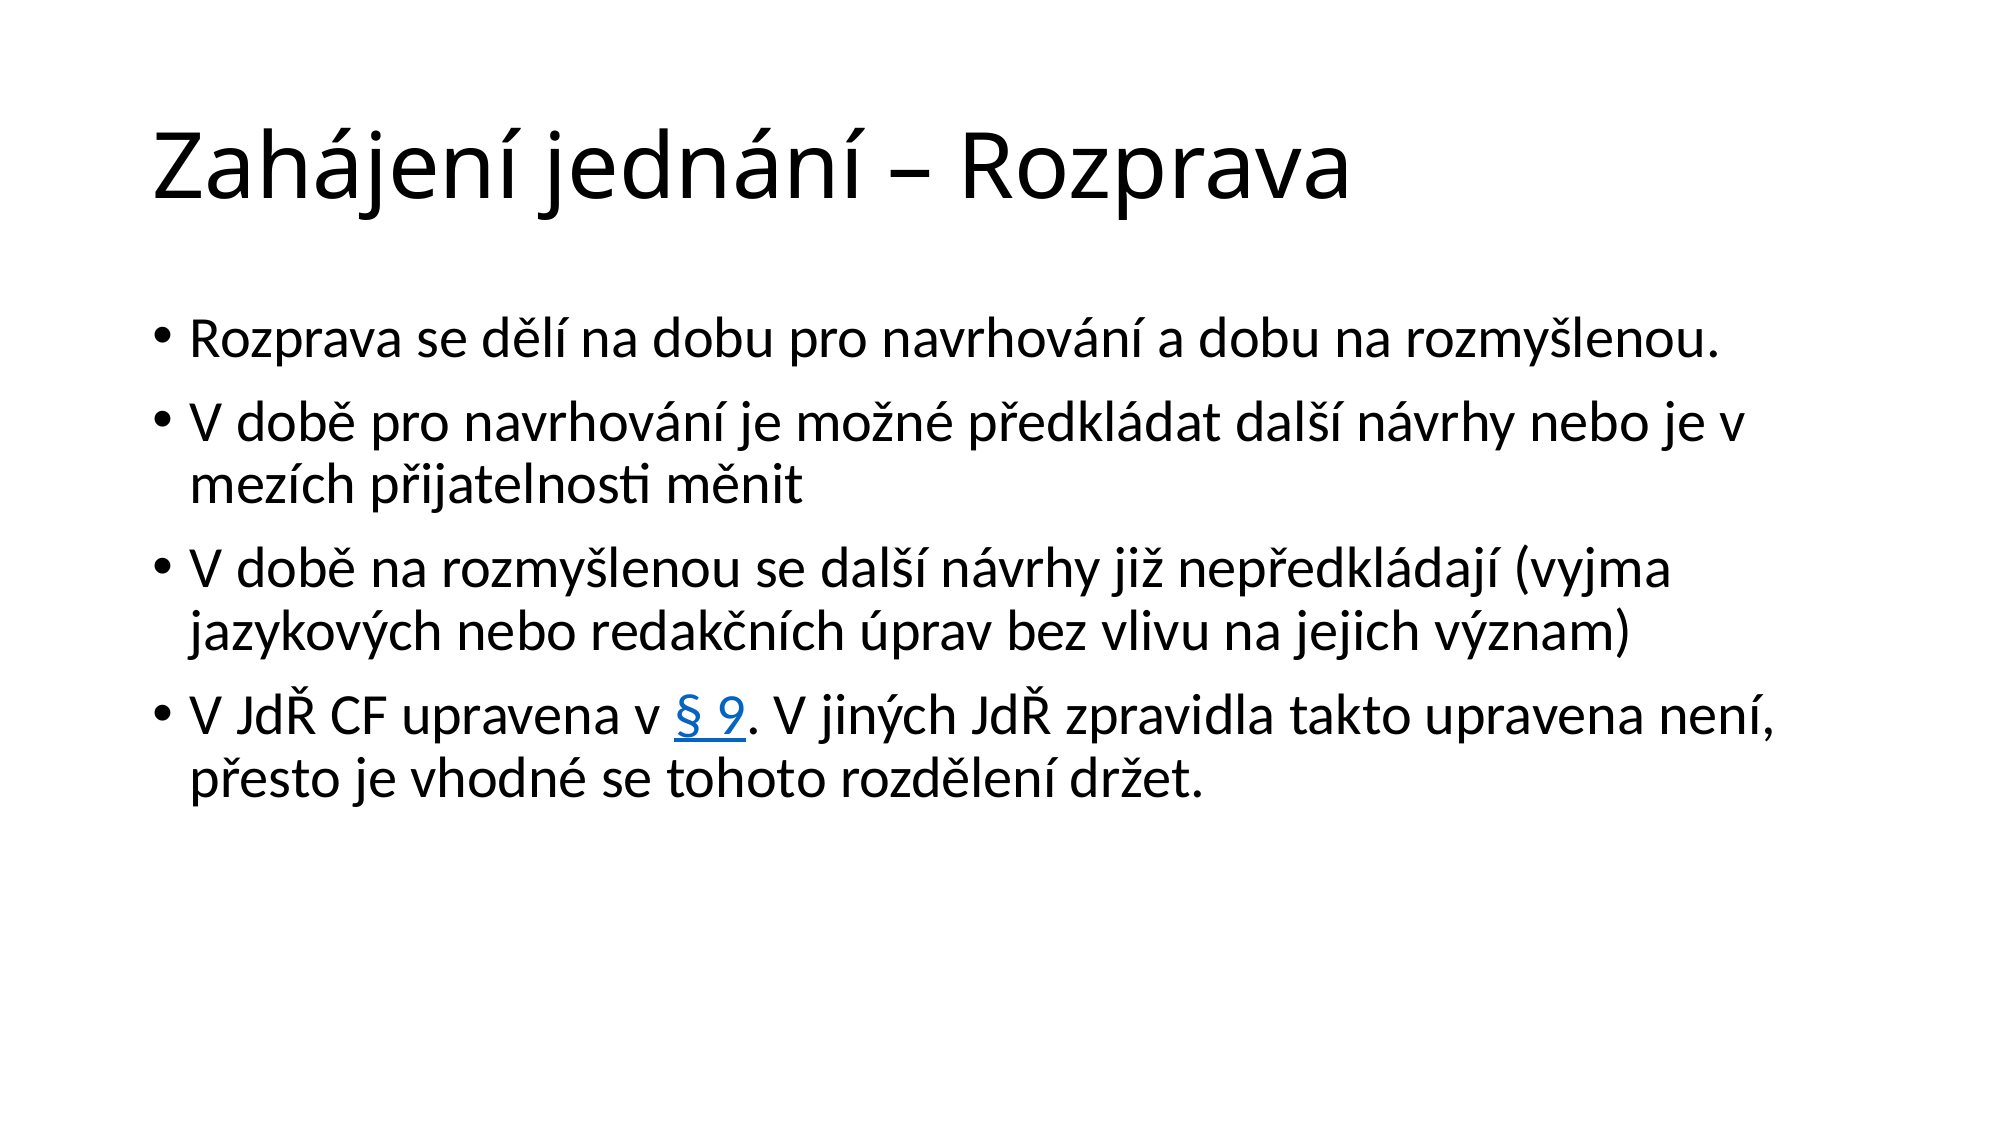

# Zahájení jednání – Rozprava
Rozprava se dělí na dobu pro navrhování a dobu na rozmyšlenou.
V době pro navrhování je možné předkládat další návrhy nebo je v mezích přijatelnosti měnit
V době na rozmyšlenou se další návrhy již nepředkládají (vyjma jazykových nebo redakčních úprav bez vlivu na jejich význam)
V JdŘ CF upravena v § 9. V jiných JdŘ zpravidla takto upravena není, přesto je vhodné se tohoto rozdělení držet.